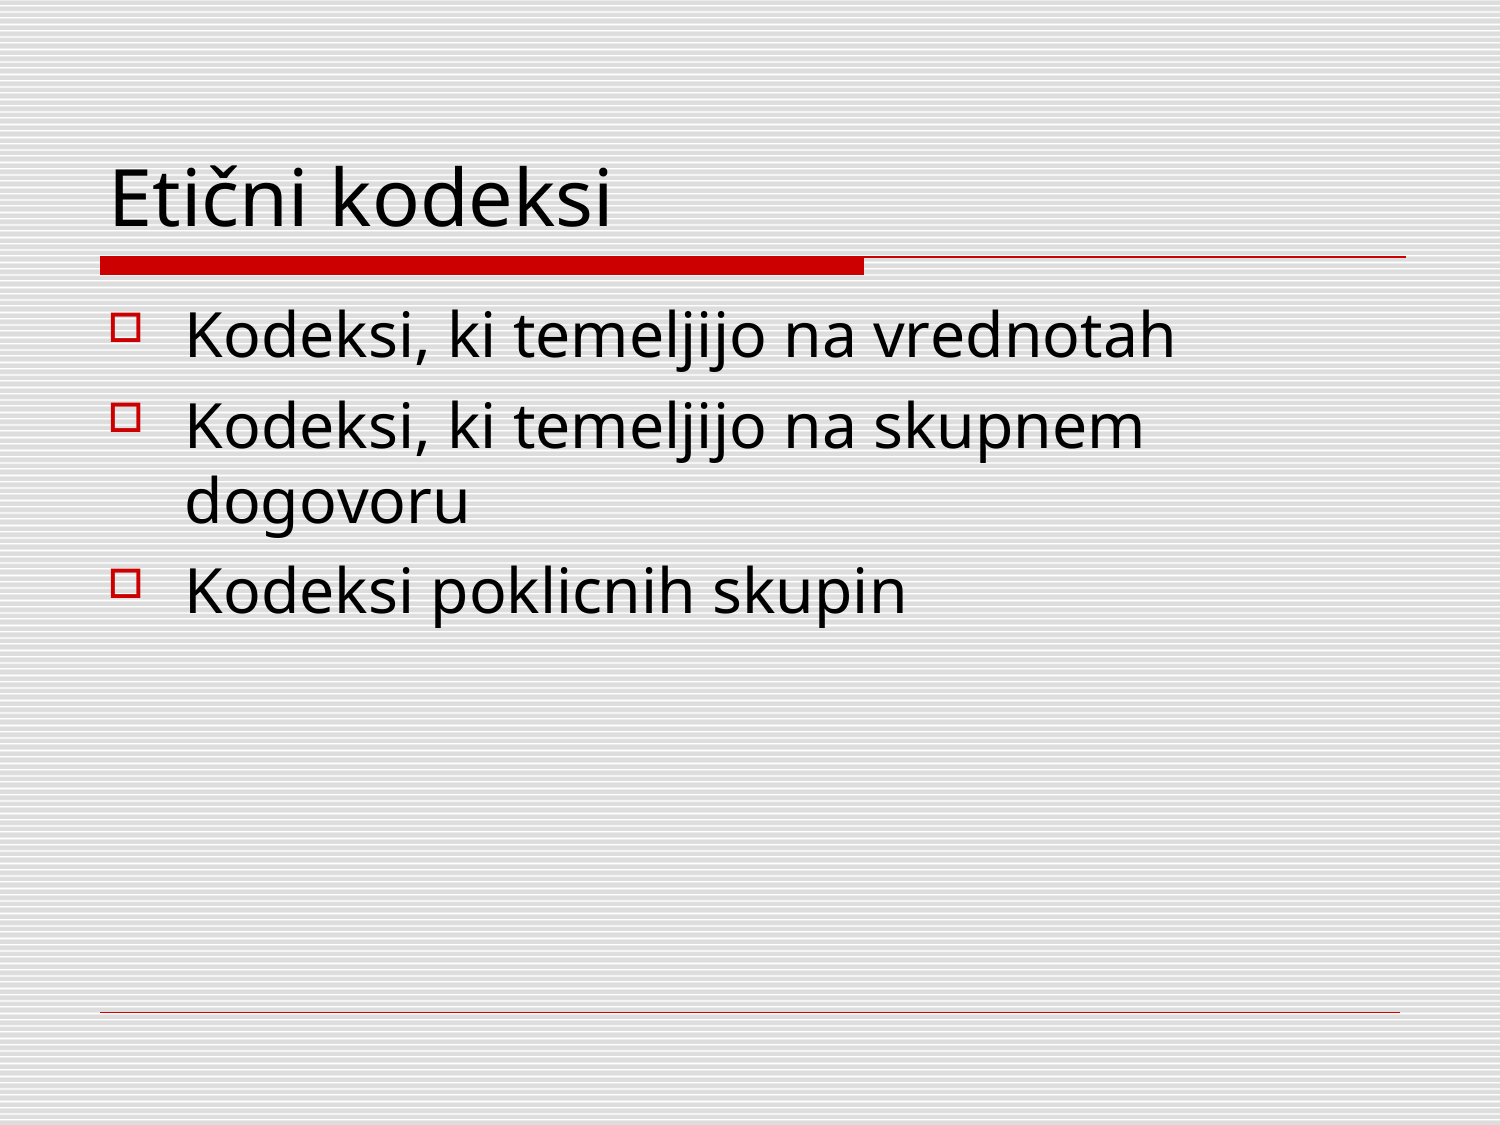

# Etični kodeksi
Kodeksi, ki temeljijo na vrednotah
Kodeksi, ki temeljijo na skupnem dogovoru
Kodeksi poklicnih skupin